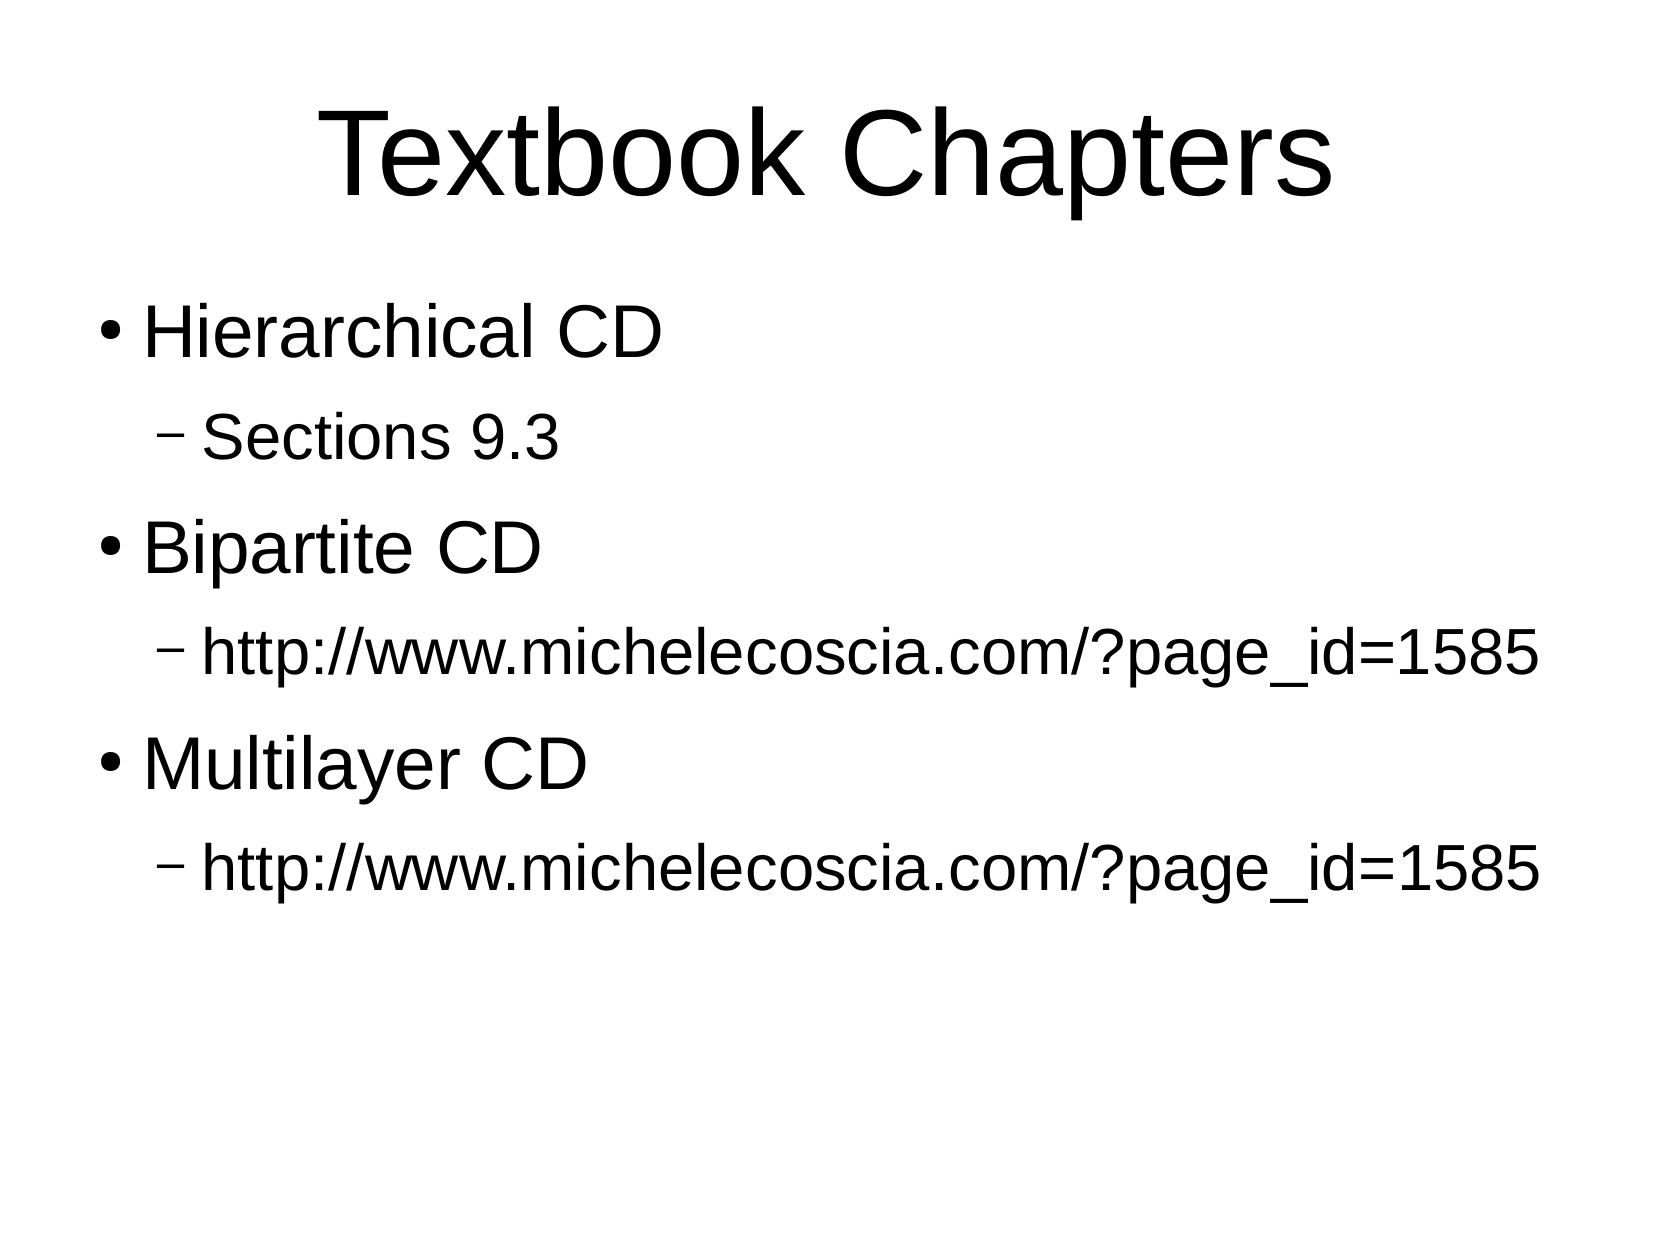

# Textbook Chapters
Hierarchical CD
Sections 9.3
Bipartite CD
http://www.michelecoscia.com/?page_id=1585
Multilayer CD
http://www.michelecoscia.com/?page_id=1585